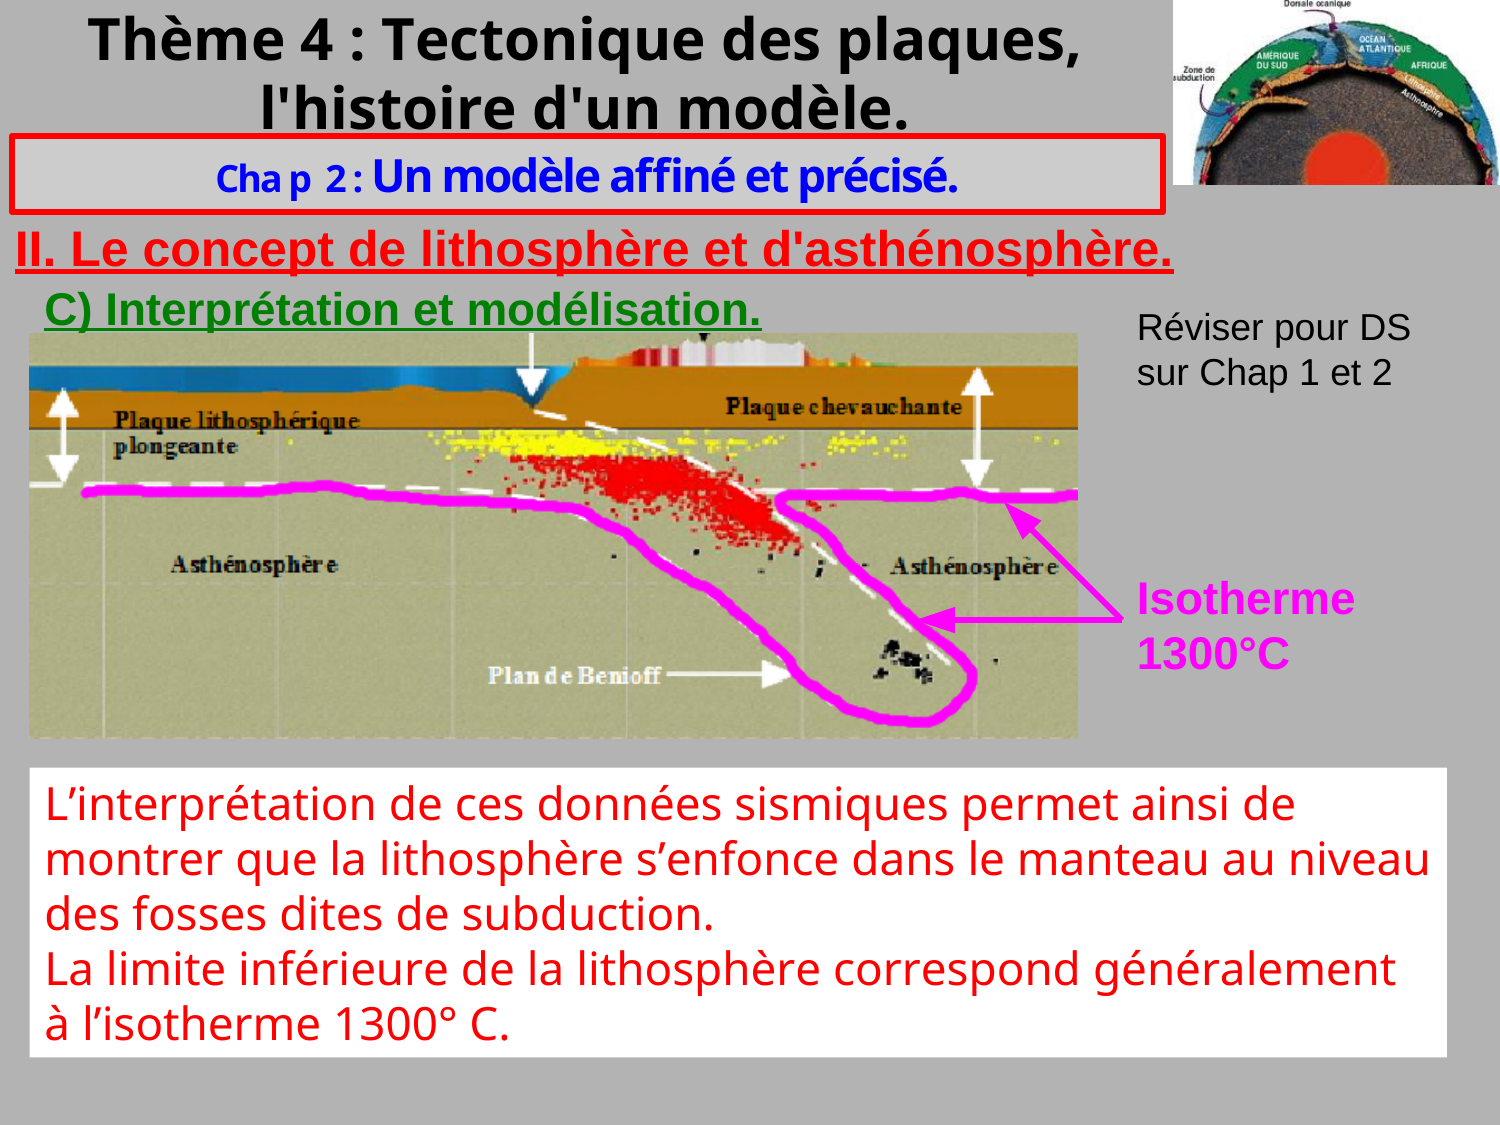

Thème 4 : Tectonique des plaques, l'histoire d'un modèle.
Cha p 2 : Un modèle affiné et précisé.
II. Le concept de lithosphère et d'asthénosphère.
C) Interprétation et modélisation.
Réviser pour DS sur Chap 1 et 2
Isotherme 1300°C
L’interprétation de ces données sismiques permet ainsi de montrer que la lithosphère s’enfonce dans le manteau au niveau des fosses dites de subduction.
La limite inférieure de la lithosphère correspond généralement à l’isotherme 1300° C.